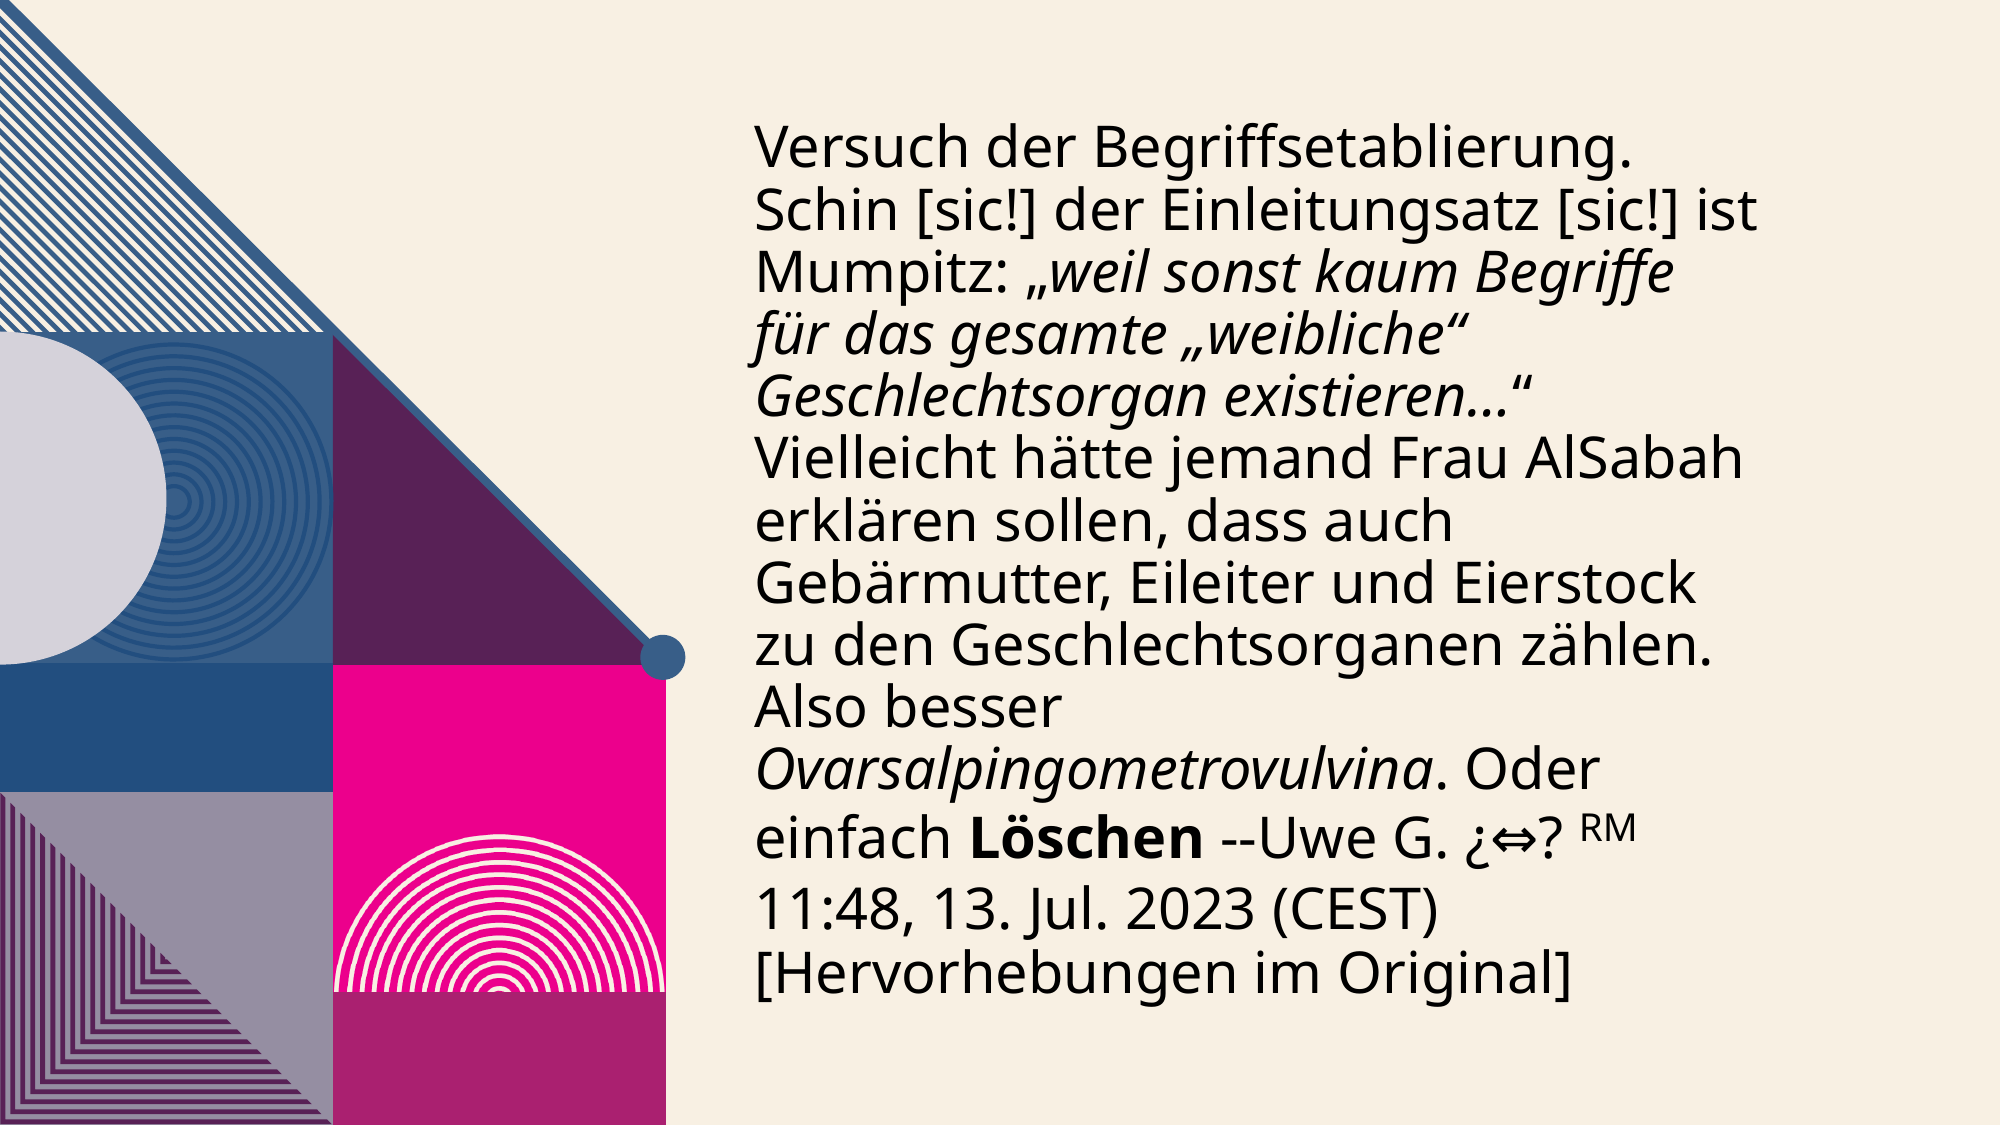

Versuch der Begriffsetablierung. Schin [sic!] der Einleitungsatz [sic!] ist Mumpitz: „weil sonst kaum Begriffe für das gesamte „weibliche“ Geschlechtsorgan existieren…“ Vielleicht hätte jemand Frau AlSabah erklären sollen, dass auch Gebärmutter, Eileiter und Eierstock zu den Geschlechtsorganen zählen. Also besser Ovarsalpingometrovulvina. Oder einfach Löschen --Uwe G. ¿⇔? RM 11:48, 13. Jul. 2023 (CEST) [Hervorhebungen im Original]
#